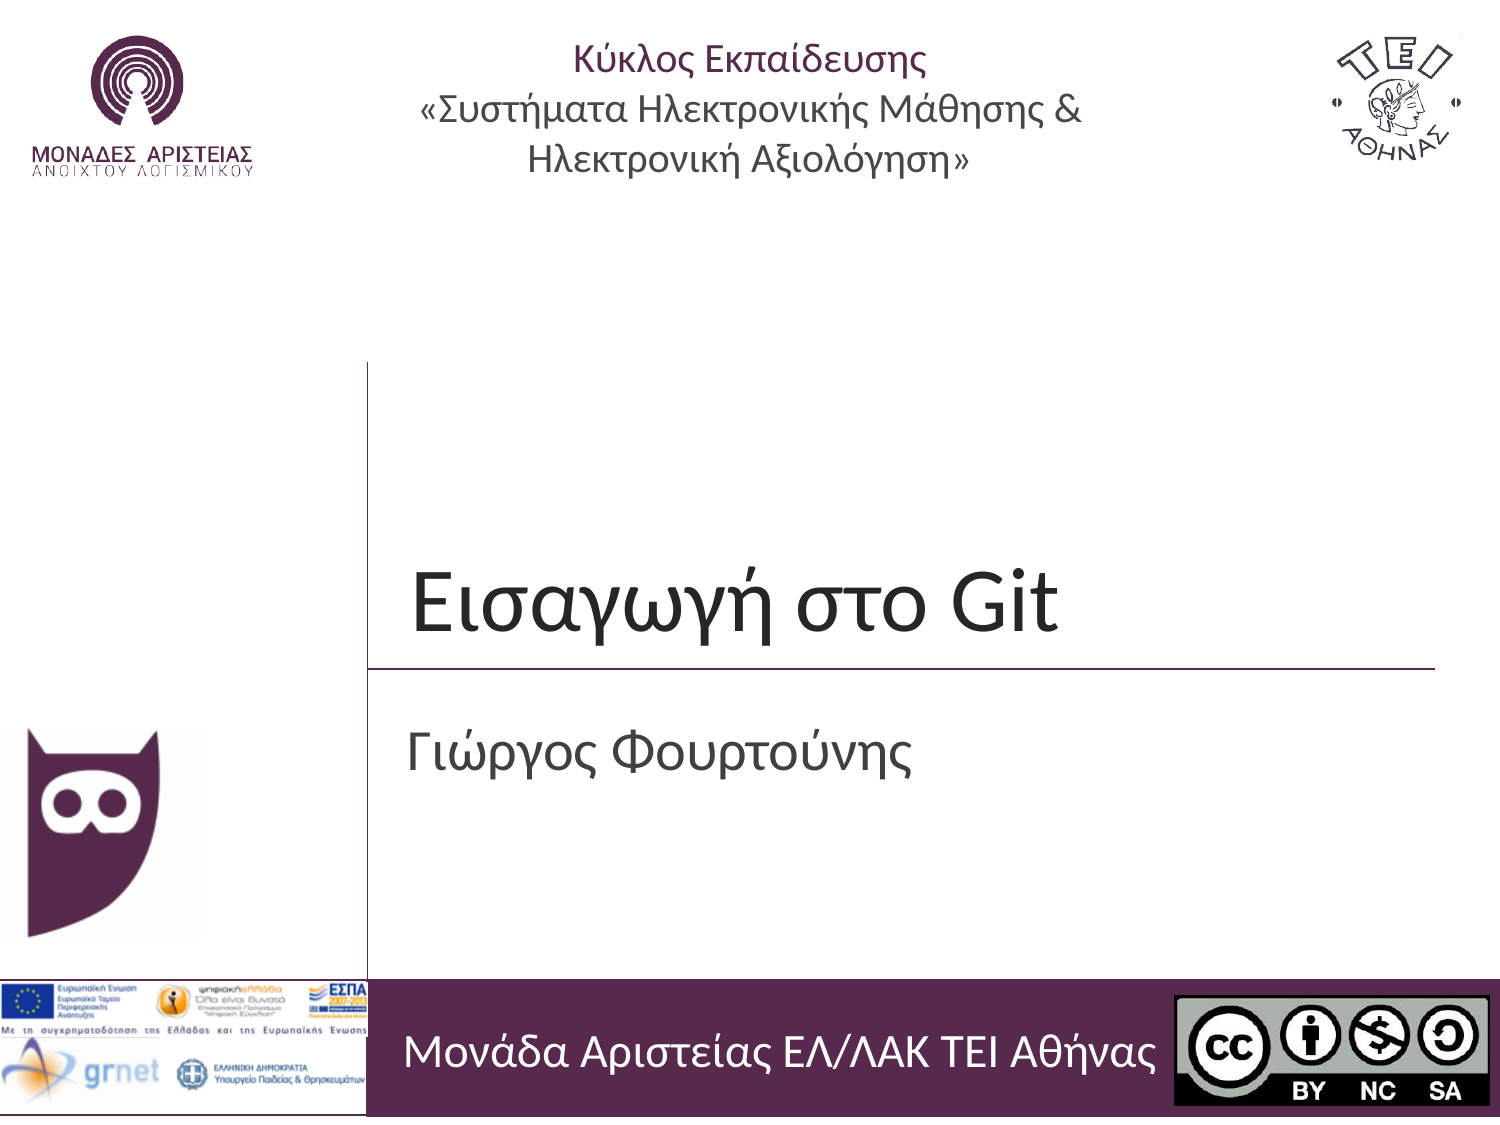

Κύκλος Εκπαίδευσης
«Συστήματα Ηλεκτρονικής Μάθησης & Ηλεκτρονική Αξιολόγηση»
# Εισαγωγή στο Git
Γιώργος Φουρτούνης
Μονάδα Αριστείας ΕΛ/ΛΑΚ ΤΕΙ Αθήνας